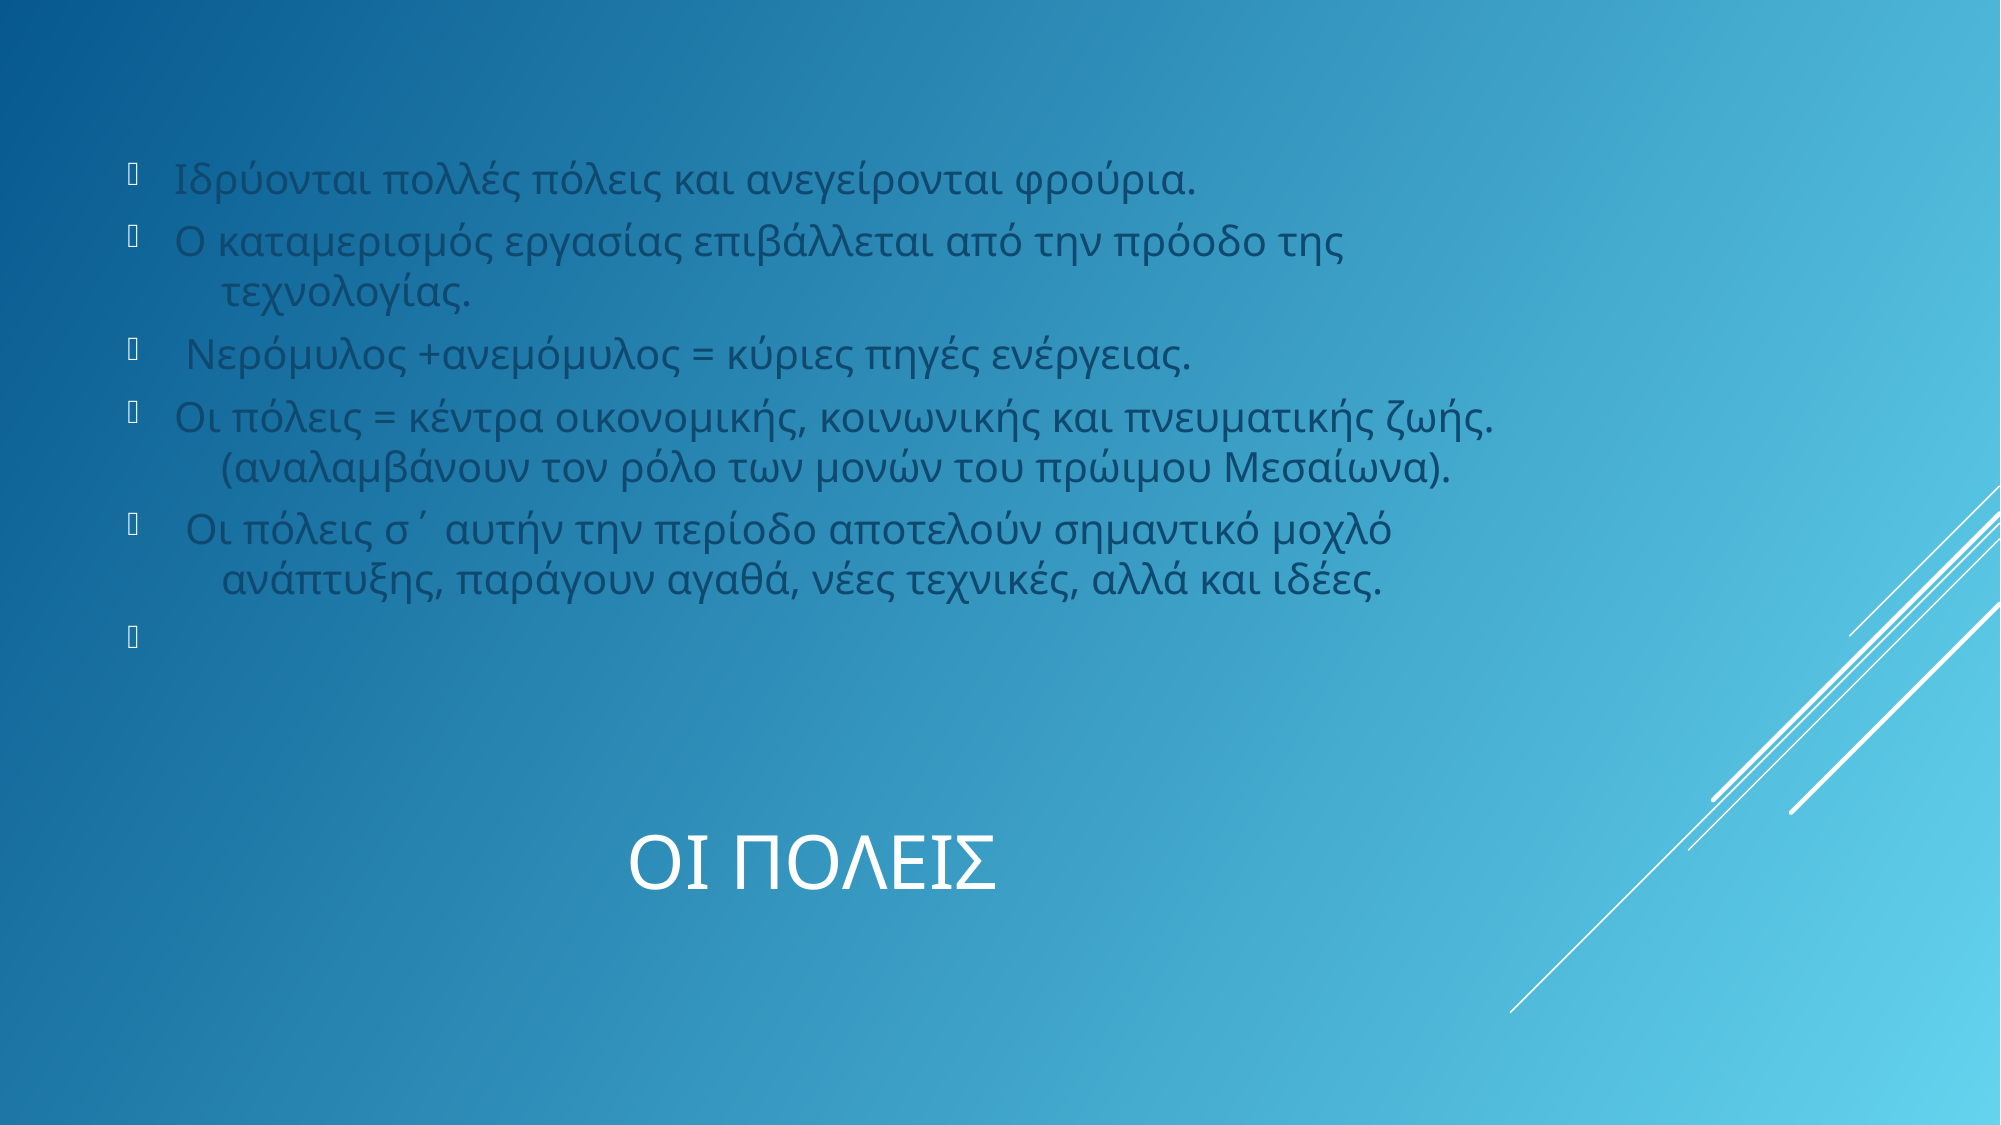

Ιδρύονται πολλές πόλεις και ανεγείρονται φρούρια.
Ο καταμερισμός εργασίας επιβάλλεται από την πρόοδο της τεχνολογίας.
 Νερόμυλος +ανεμόμυλος = κύριες πηγές ενέργειας.
Οι πόλεις = κέντρα οικονομικής, κοινωνικής και πνευματικής ζωής. (αναλαμβάνουν τον ρόλο των μονών του πρώιμου Μεσαίωνα).
 Οι πόλεις σ΄ αυτήν την περίοδο αποτελούν σημαντικό μοχλό ανάπτυξης, παράγουν αγαθά, νέες τεχνικές, αλλά και ιδέες.
# Οι πολεις